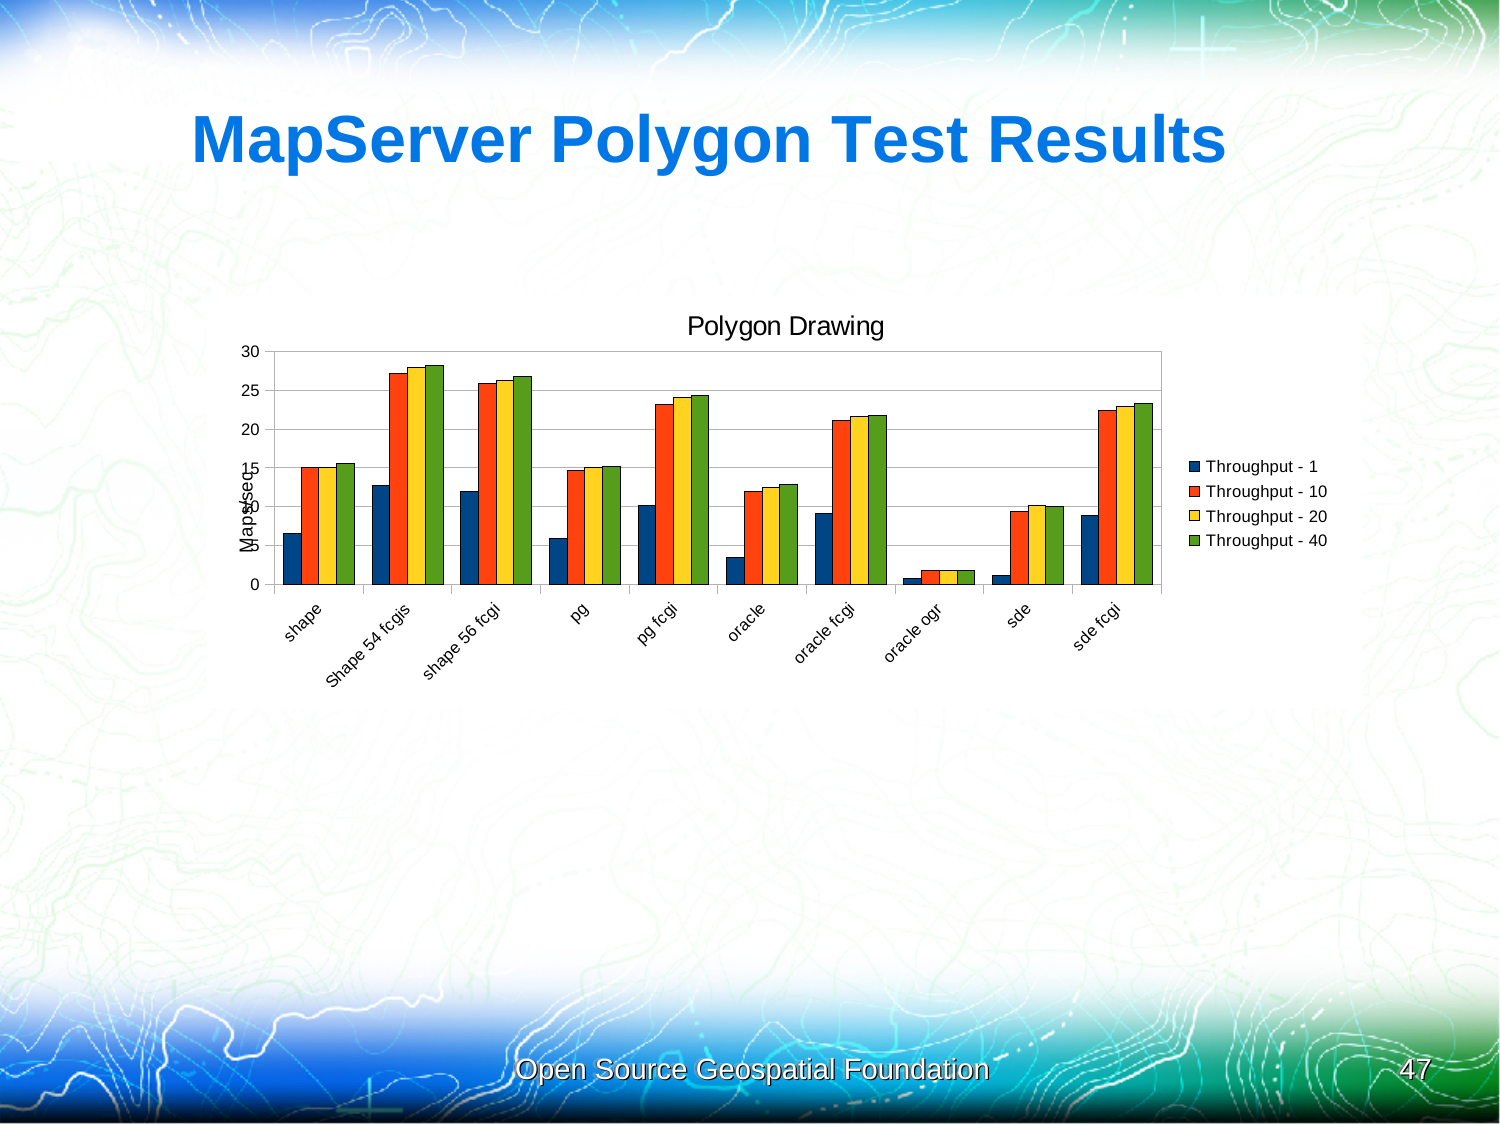

# MapServer Polygon Test Results
### Chart: Polygon Drawing
| Category | Throughput - 1 | Throughput - 10 | Throughput - 20 | Throughput - 40 |
|---|---|---|---|---|
| shape | 6.5 | 15.1 | 15.0 | 15.5 |
| Shape 54 fcgis | 12.7 | 27.2 | 27.9 | 28.2 |
| shape 56 fcgi | 12.0 | 25.8 | 26.2 | 26.8 |
| pg | 5.9 | 14.7 | 15.0 | 15.2 |
| pg fcgi | 10.1 | 23.2 | 24.0 | 24.3 |
| oracle | 3.5 | 11.9 | 12.5 | 12.8 |
| oracle fcgi | 9.1 | 21.1 | 21.6 | 21.8 |
| oracle ogr | 0.7 | 1.7 | 1.7 | 1.7 |
| sde | 1.1 | 9.4 | 10.1 | 10.0 |
| sde fcgi | 8.8 | 22.4 | 22.9 | 23.3 |Open Source Geospatial Foundation
47